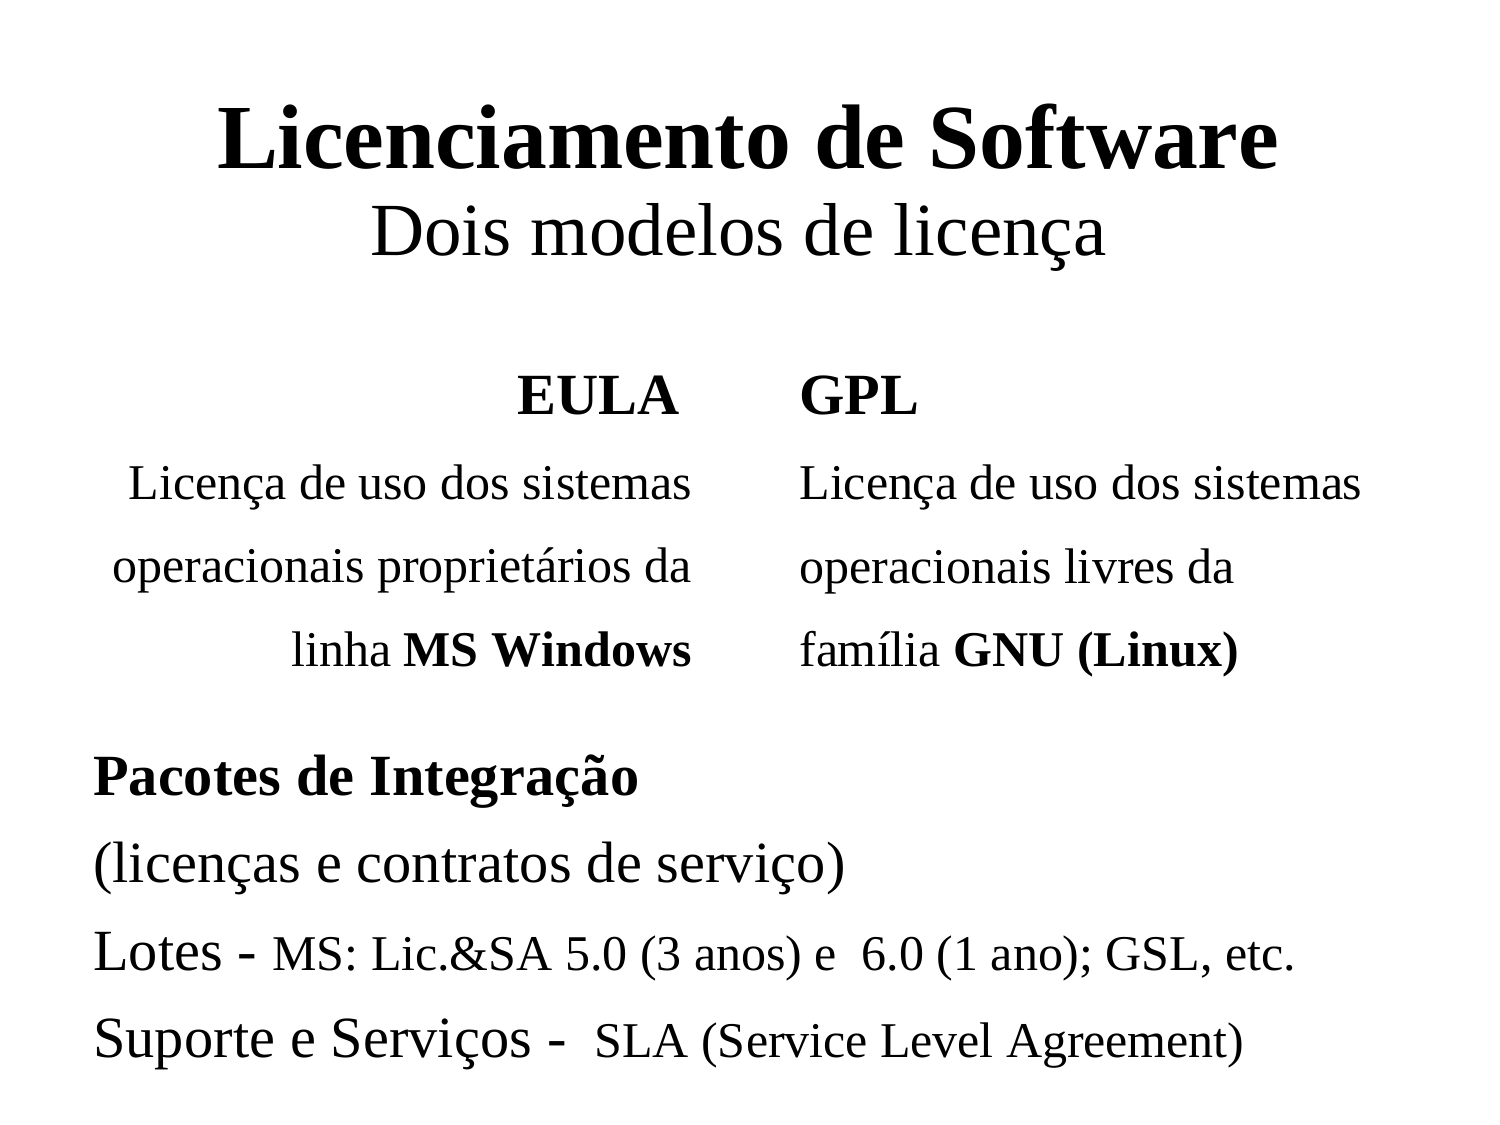

# Licenciamento de Software Dois modelos de licença
EULA
Licença de uso dos sistemas operacionais proprietários da linha MS Windows
GPL
Licença de uso dos sistemas operacionais livres da família GNU (Linux)
Pacotes de Integração
(licenças e contratos de serviço)
Lotes - MS: Lic.&SA 5.0 (3 anos) e 6.0 (1 ano); GSL, etc.
Suporte e Serviços - SLA (Service Level Agreement)